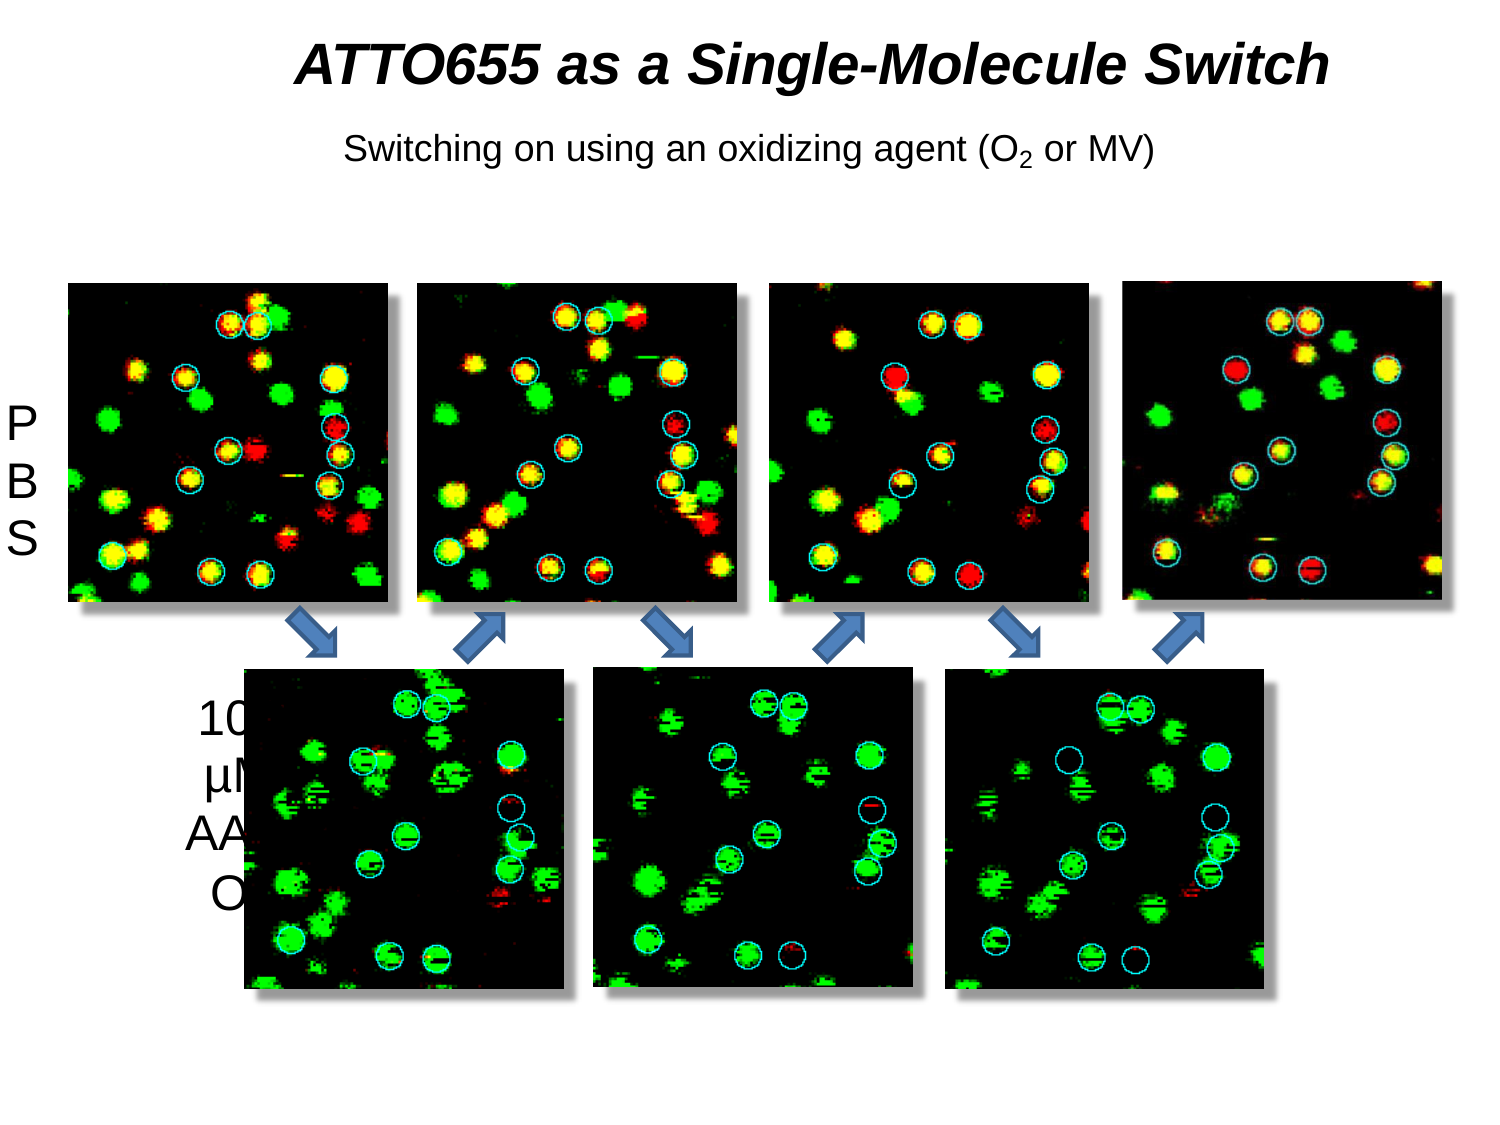

# ATTO655 as a Single-Molecule Switch
Switching on using an oxidizing agent (O2 or MV)
PBS
100 µM AA –
O2